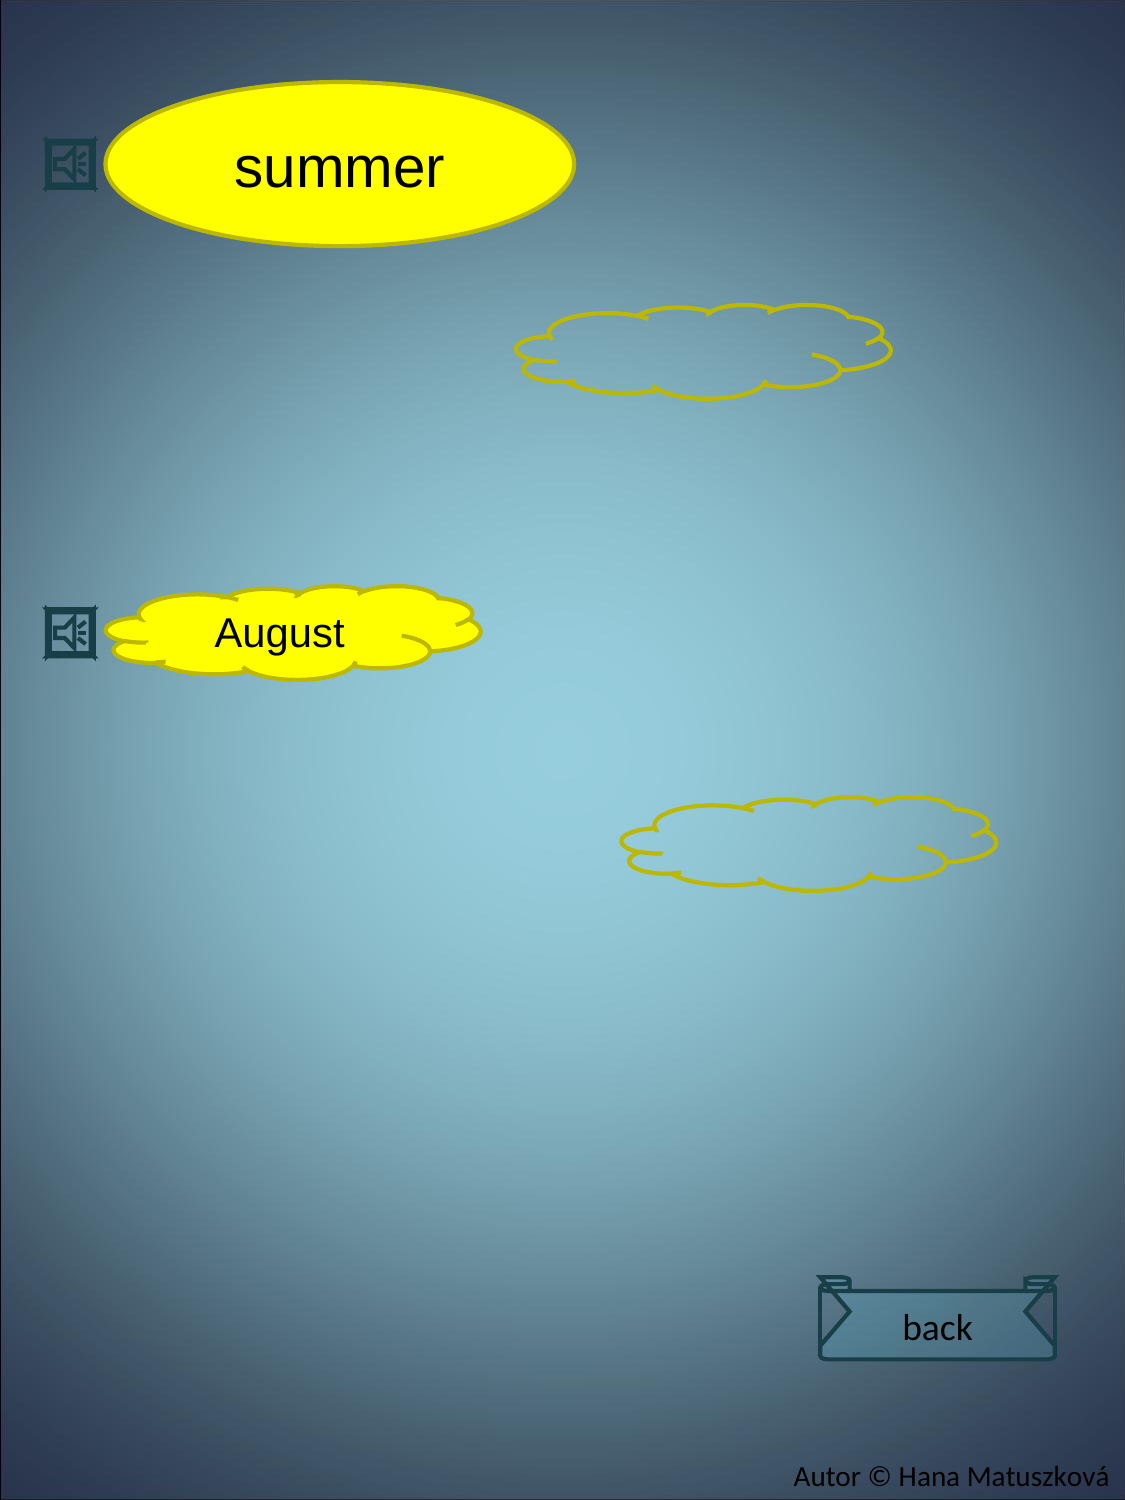

summer
August
back
Autor © Hana Matuszková